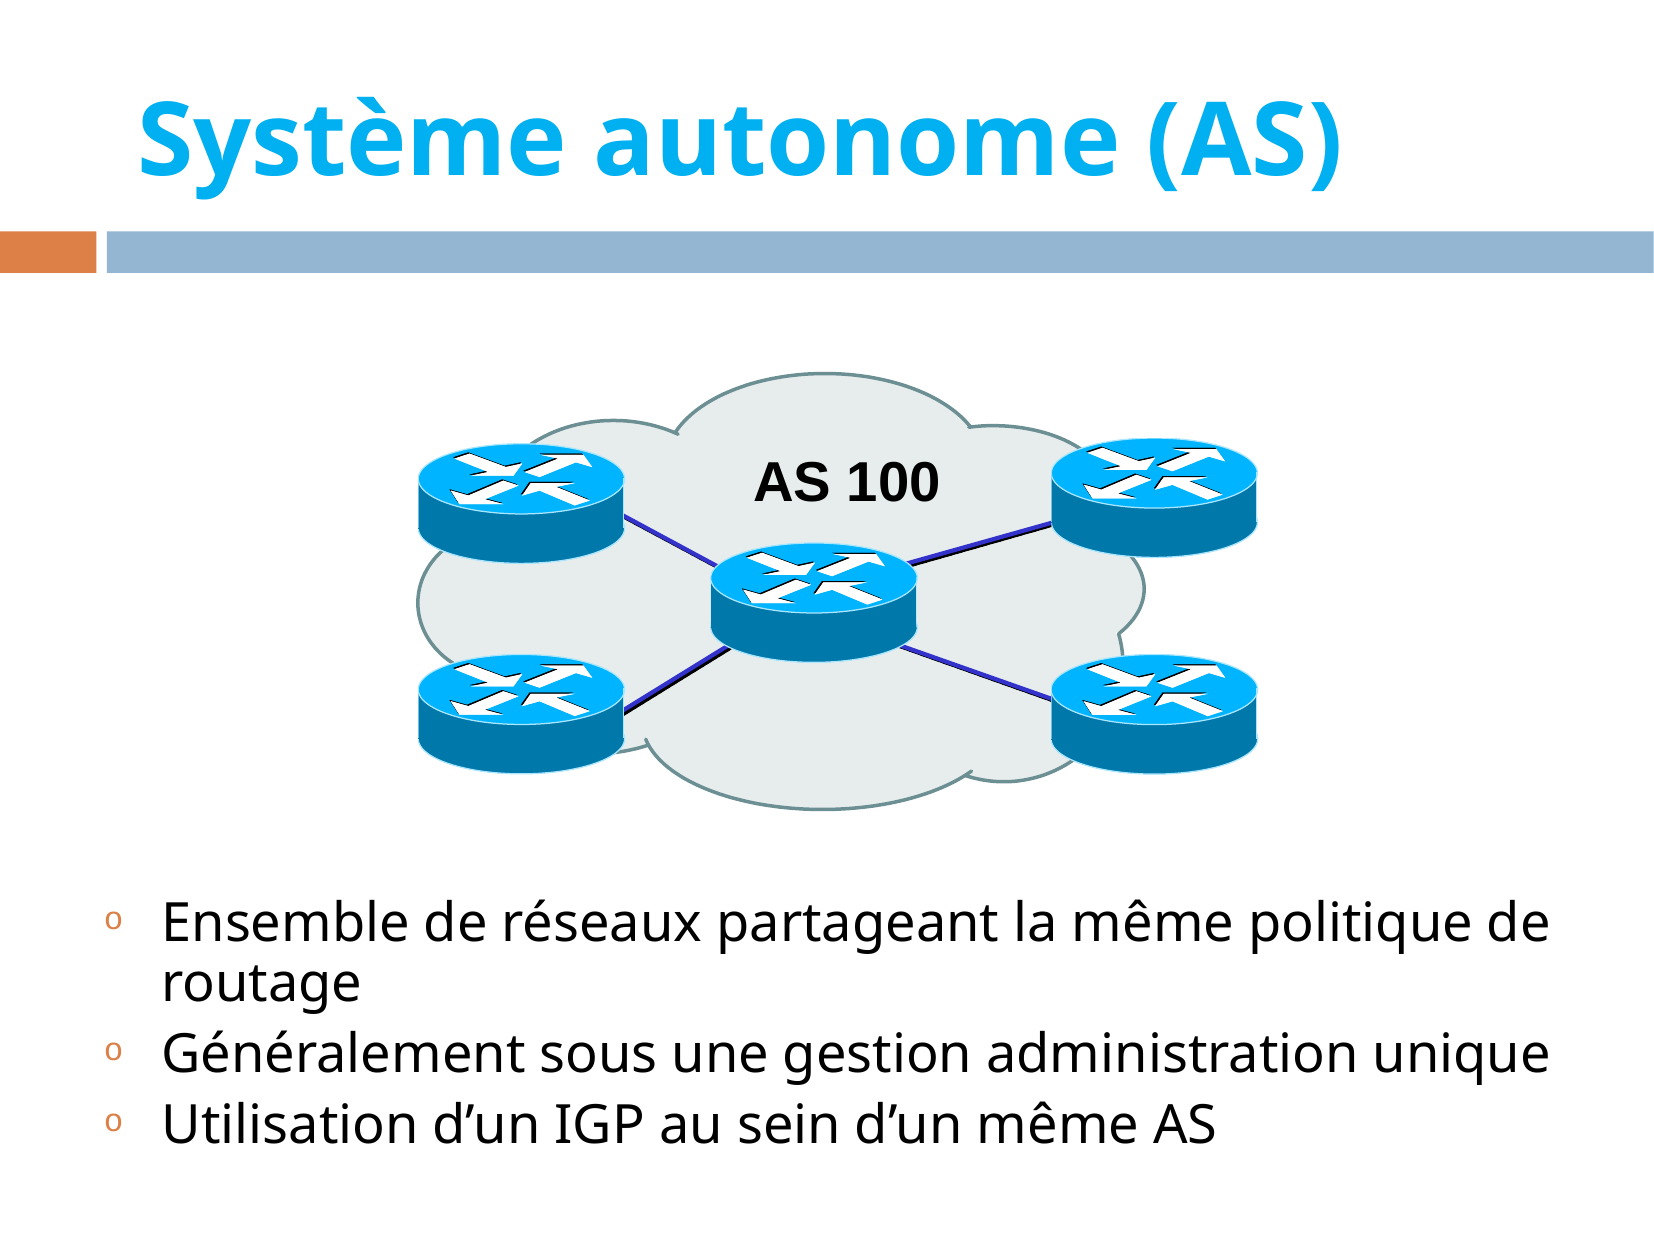

# Système autonome (AS)
AS 100
Ensemble de réseaux partageant la même politique de
routage
Généralement sous une gestion administration unique
Utilisation d’un IGP au sein d’un même AS